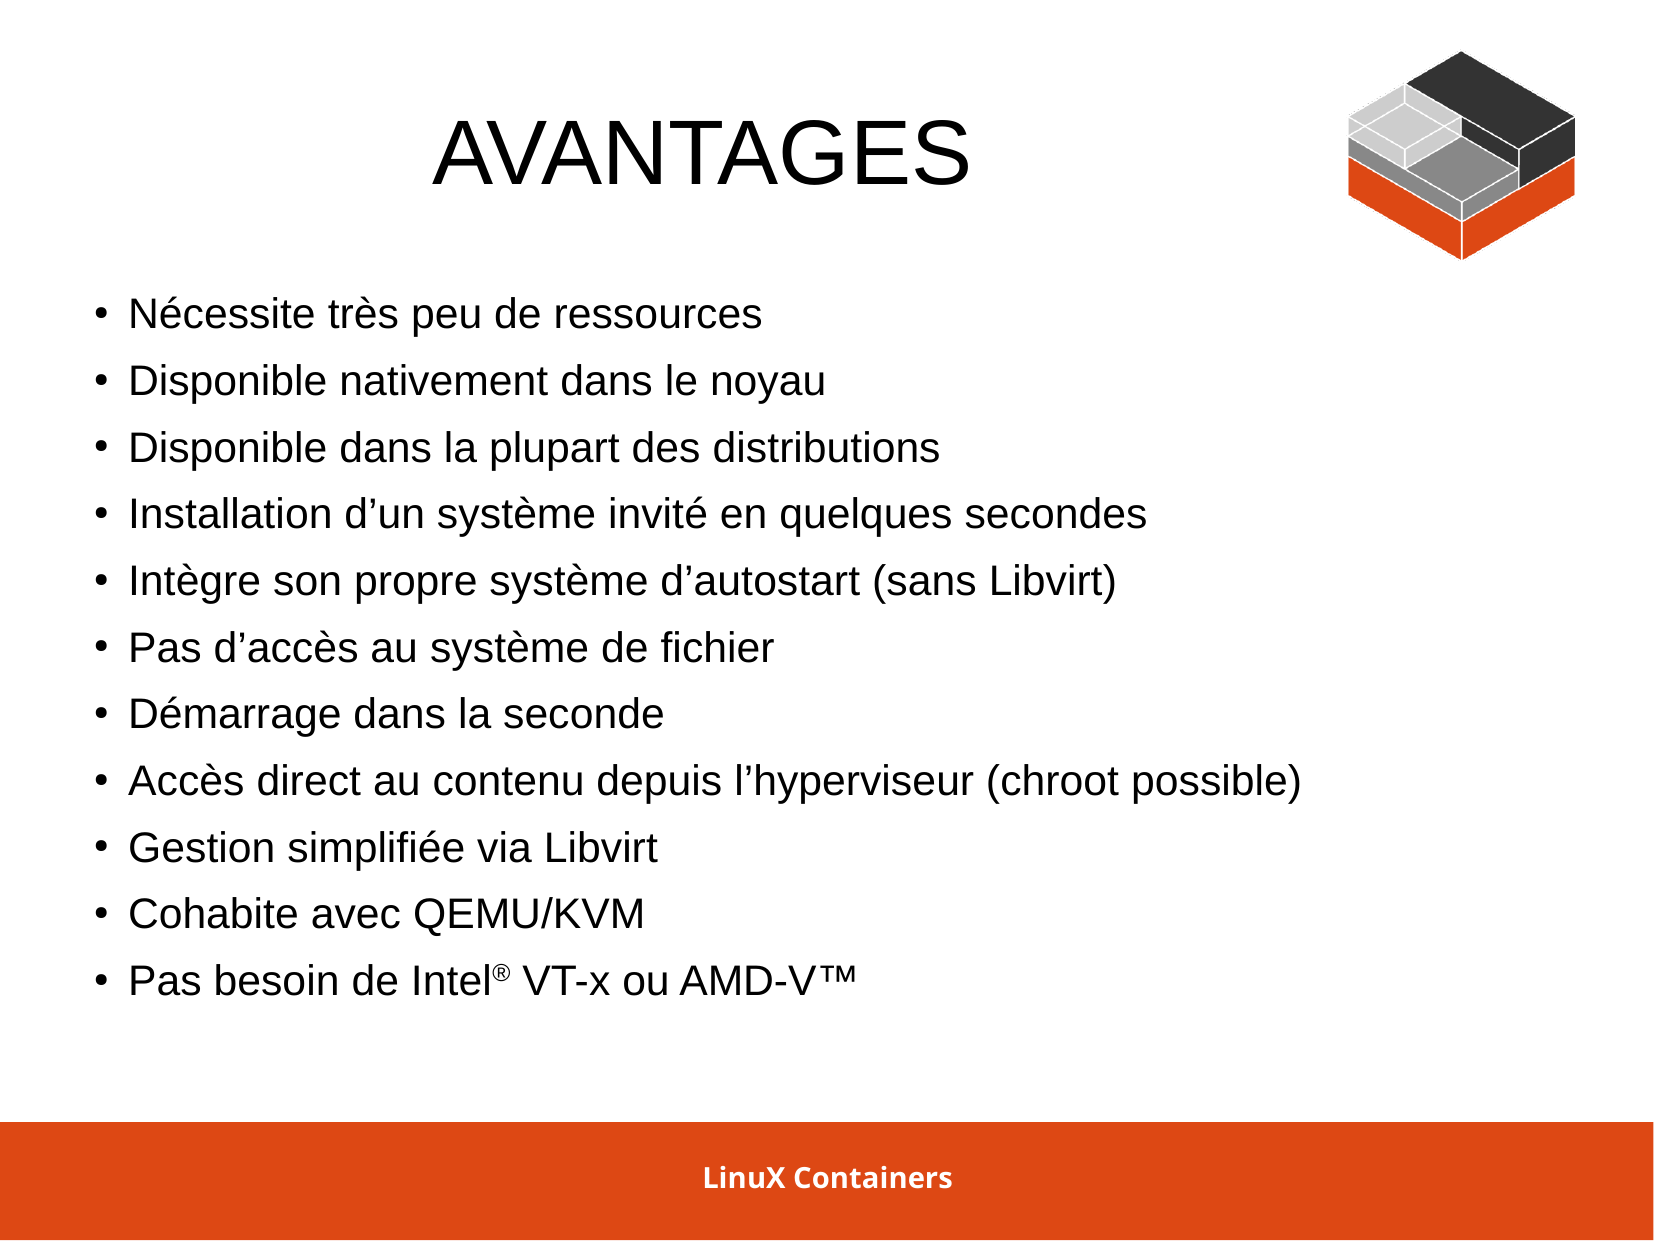

# AVANTAGES
Nécessite très peu de ressources
Disponible nativement dans le noyau
Disponible dans la plupart des distributions
Installation d’un système invité en quelques secondes
Intègre son propre système d’autostart (sans Libvirt)
Pas d’accès au système de fichier
Démarrage dans la seconde
Accès direct au contenu depuis l’hyperviseur (chroot possible)
Gestion simplifiée via Libvirt
Cohabite avec QEMU/KVM
Pas besoin de Intel® VT-x ou AMD-V™
LinuX Containers